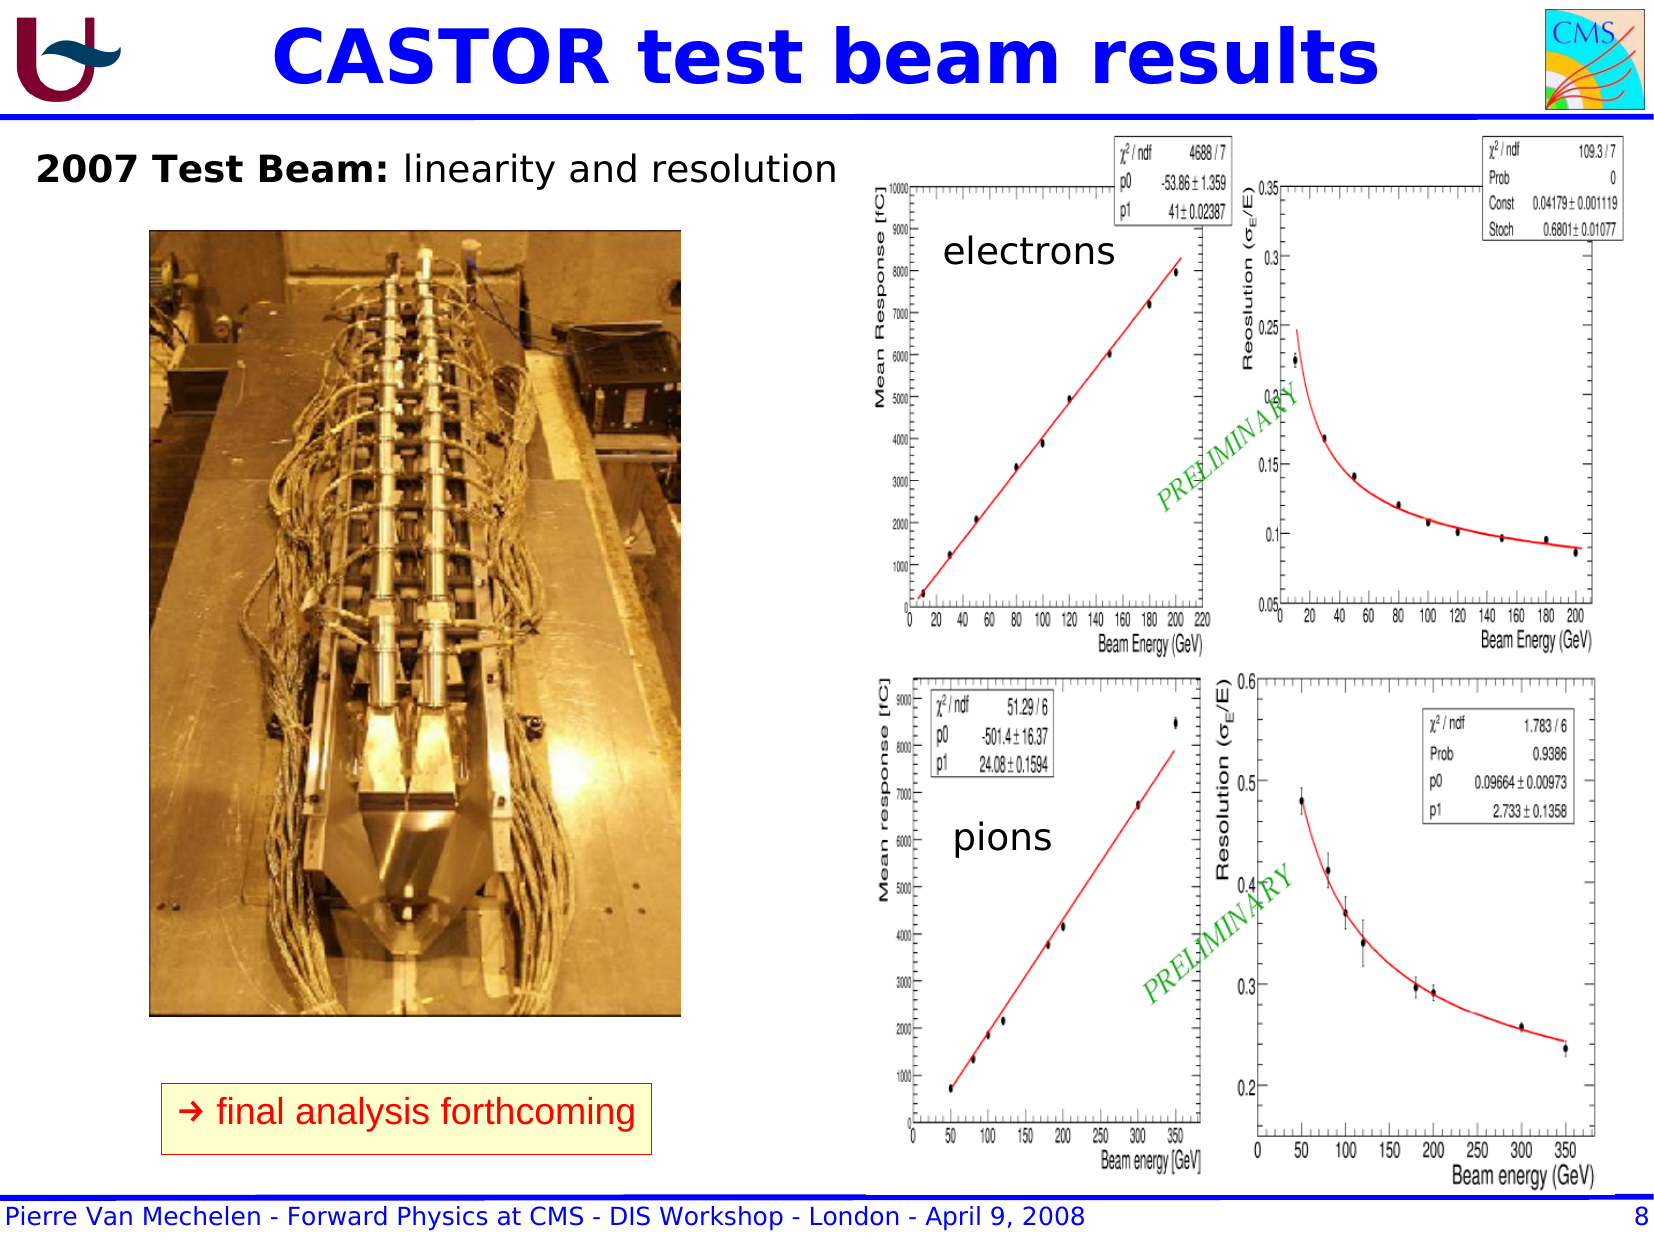

# CASTOR test beam results
2007 Test Beam: linearity and resolution
electrons
pions
→ final analysis forthcoming
8
Pierre Van Mechelen - Forward Physics at CMS - DIS Workshop - London - April 9, 2008